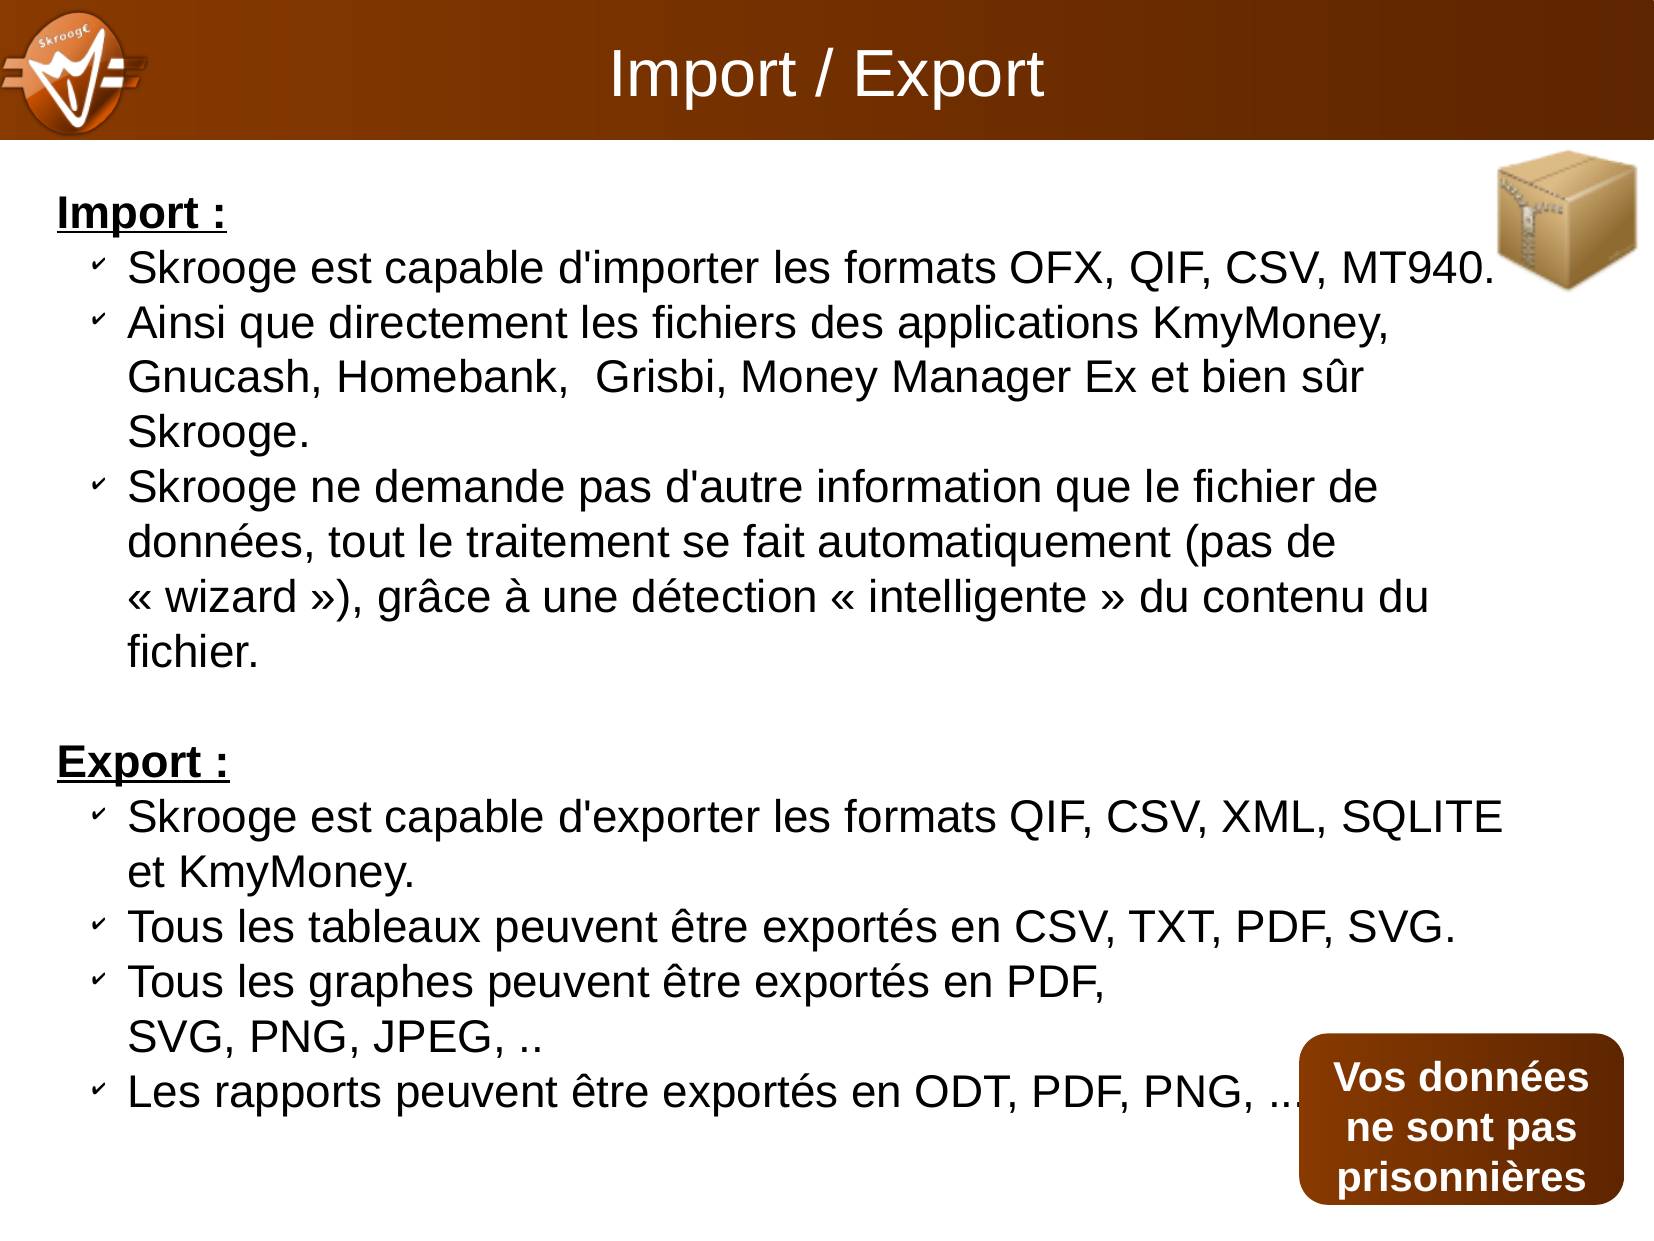

# Import / Export
Import :
Skrooge est capable d'importer les formats OFX, QIF, CSV, MT940.
Ainsi que directement les fichiers des applications KmyMoney, Gnucash, Homebank, Grisbi, Money Manager Ex et bien sûr Skrooge.
Skrooge ne demande pas d'autre information que le fichier de données, tout le traitement se fait automatiquement (pas de « wizard »), grâce à une détection « intelligente » du contenu du fichier.
Export :
Skrooge est capable d'exporter les formats QIF, CSV, XML, SQLITE et KmyMoney.
Tous les tableaux peuvent être exportés en CSV, TXT, PDF, SVG.
Tous les graphes peuvent être exportés en PDF,
SVG, PNG, JPEG, ..
Les rapports peuvent être exportés en ODT, PDF, PNG, ...
Vos données ne sont pas prisonnières